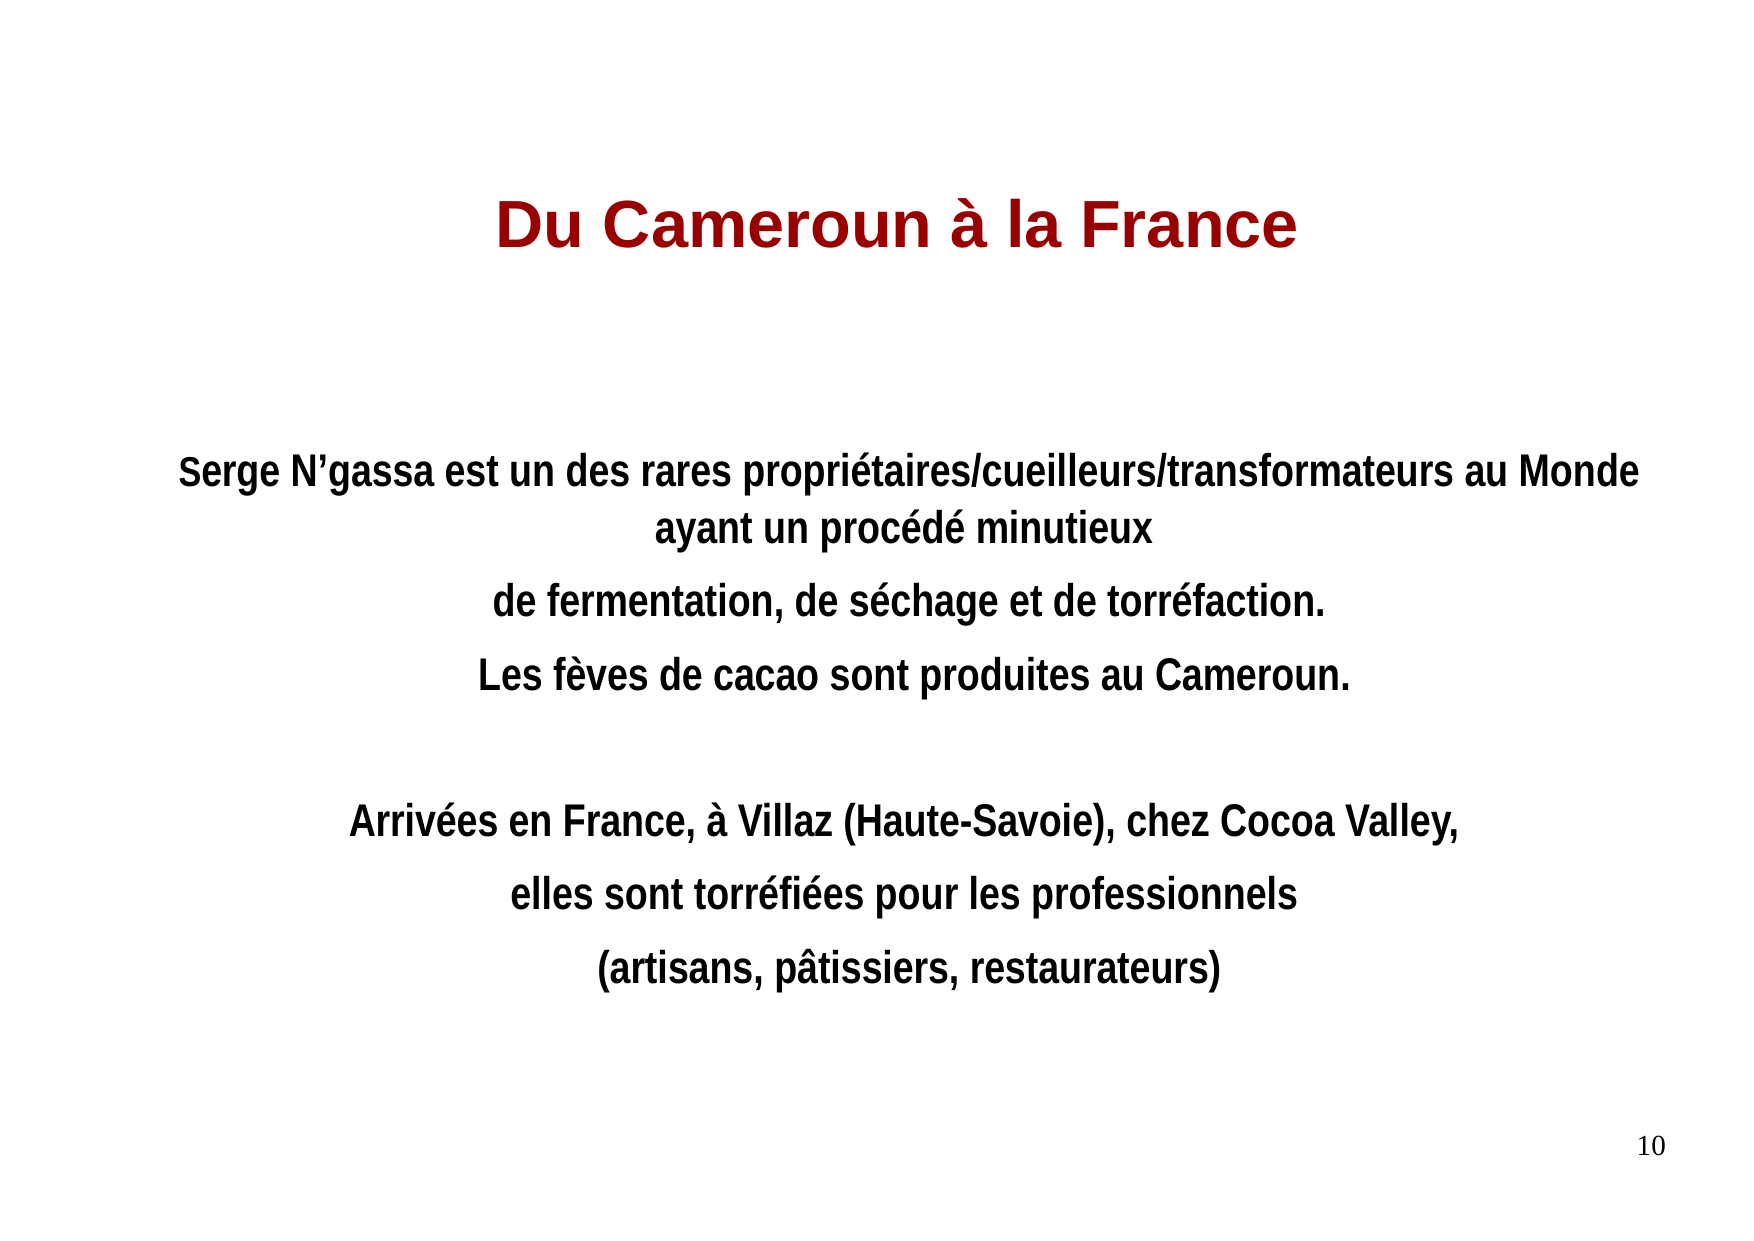

# Du Cameroun à la France
Serge N’gassa est un des rares propriétaires/cueilleurs/transformateurs au Monde ayant un procédé minutieux
de fermentation, de séchage et de torréfaction.
 Les fèves de cacao sont produites au Cameroun.
Arrivées en France, à Villaz (Haute-Savoie), chez Cocoa Valley,
elles sont torréfiées pour les professionnels
(artisans, pâtissiers, restaurateurs)
10